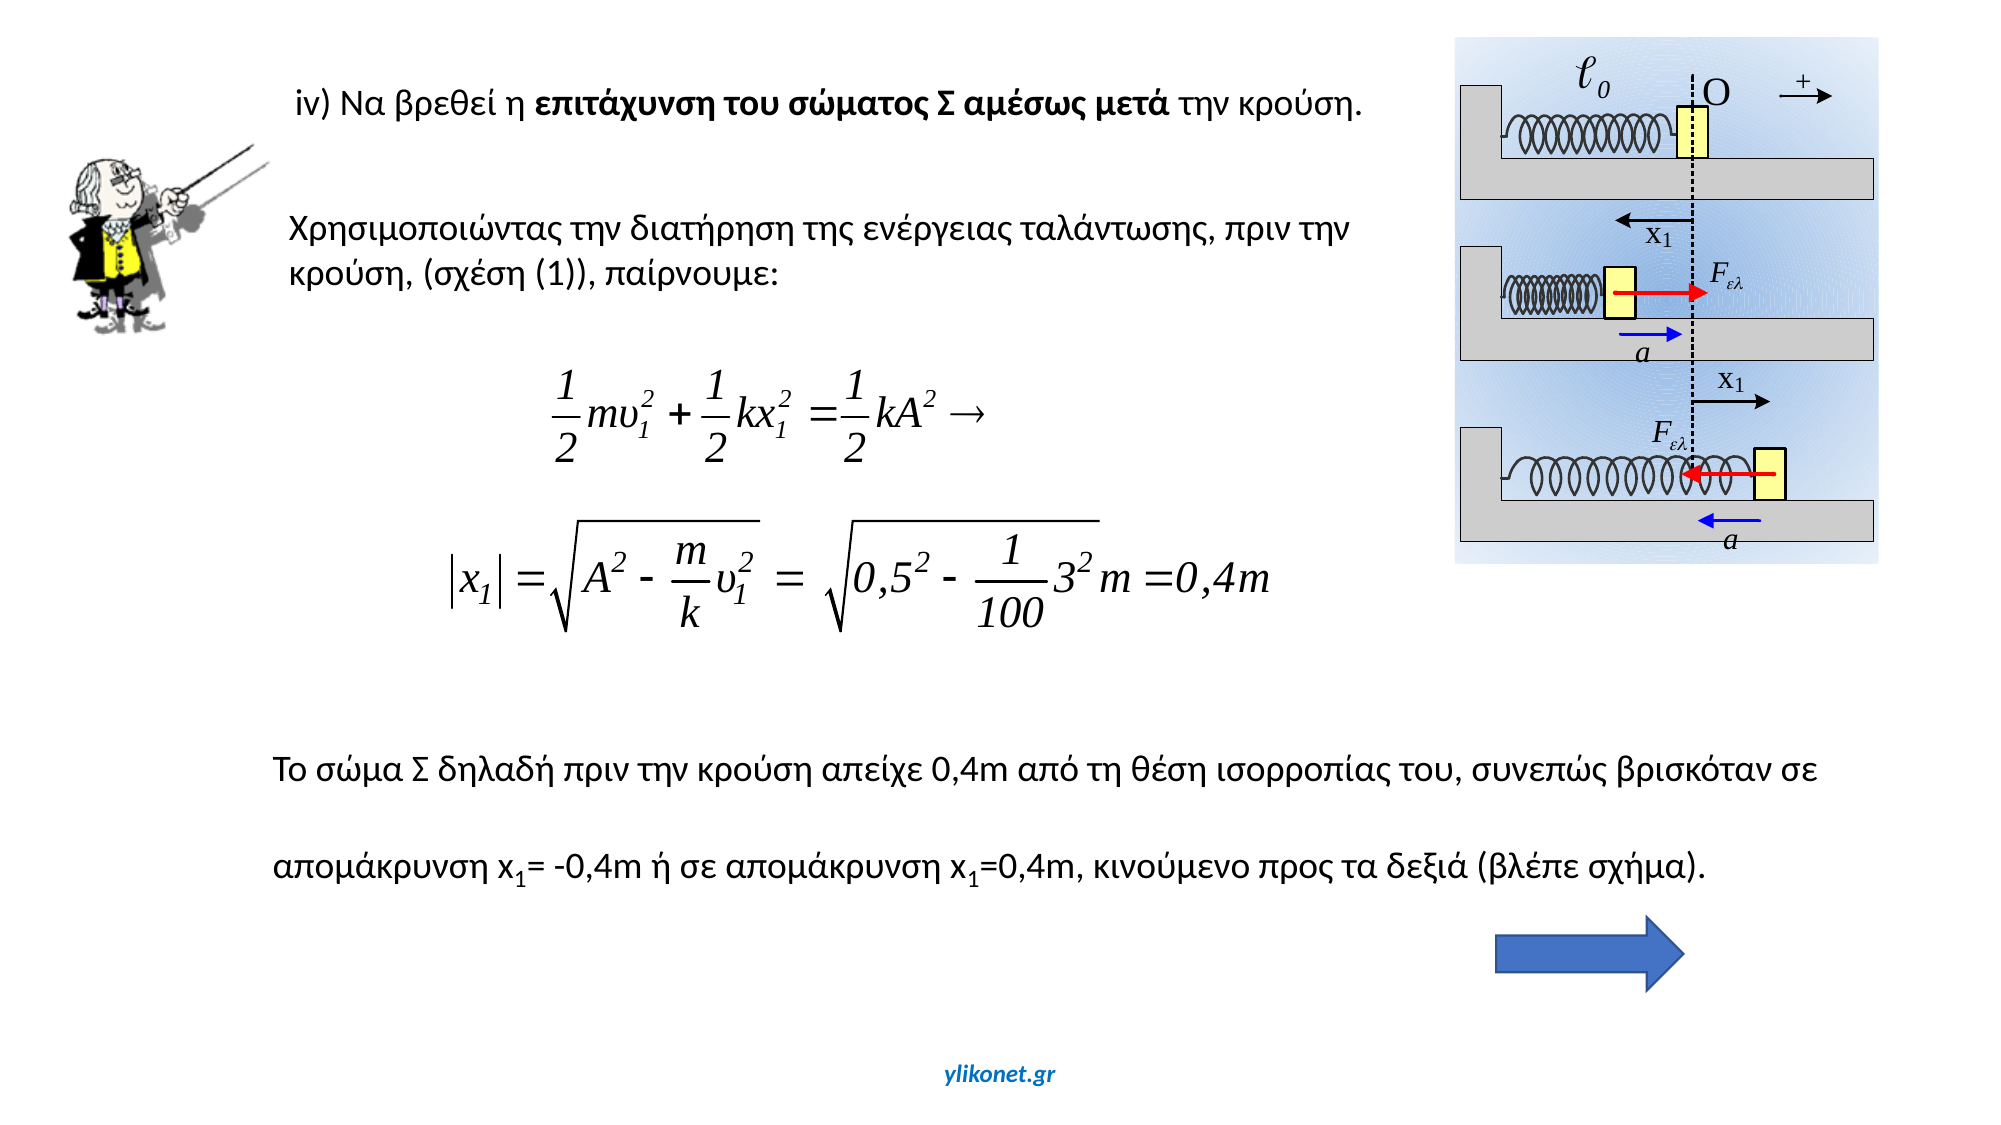

iv) Να βρεθεί η επιτάχυνση του σώματος Σ αμέσως μετά την κρούση.
Χρησιμοποιώντας την διατήρηση της ενέργειας ταλάντωσης, πριν την κρούση, (σχέση (1)), παίρνουμε:
Το σώμα Σ δηλαδή πριν την κρούση απείχε 0,4m από τη θέση ισορροπίας του, συνεπώς βρισκόταν σε απομάκρυνση x1= -0,4m ή σε απομάκρυνση x1=0,4m, κινούμενο προς τα δεξιά (βλέπε σχήμα).
ylikonet.gr